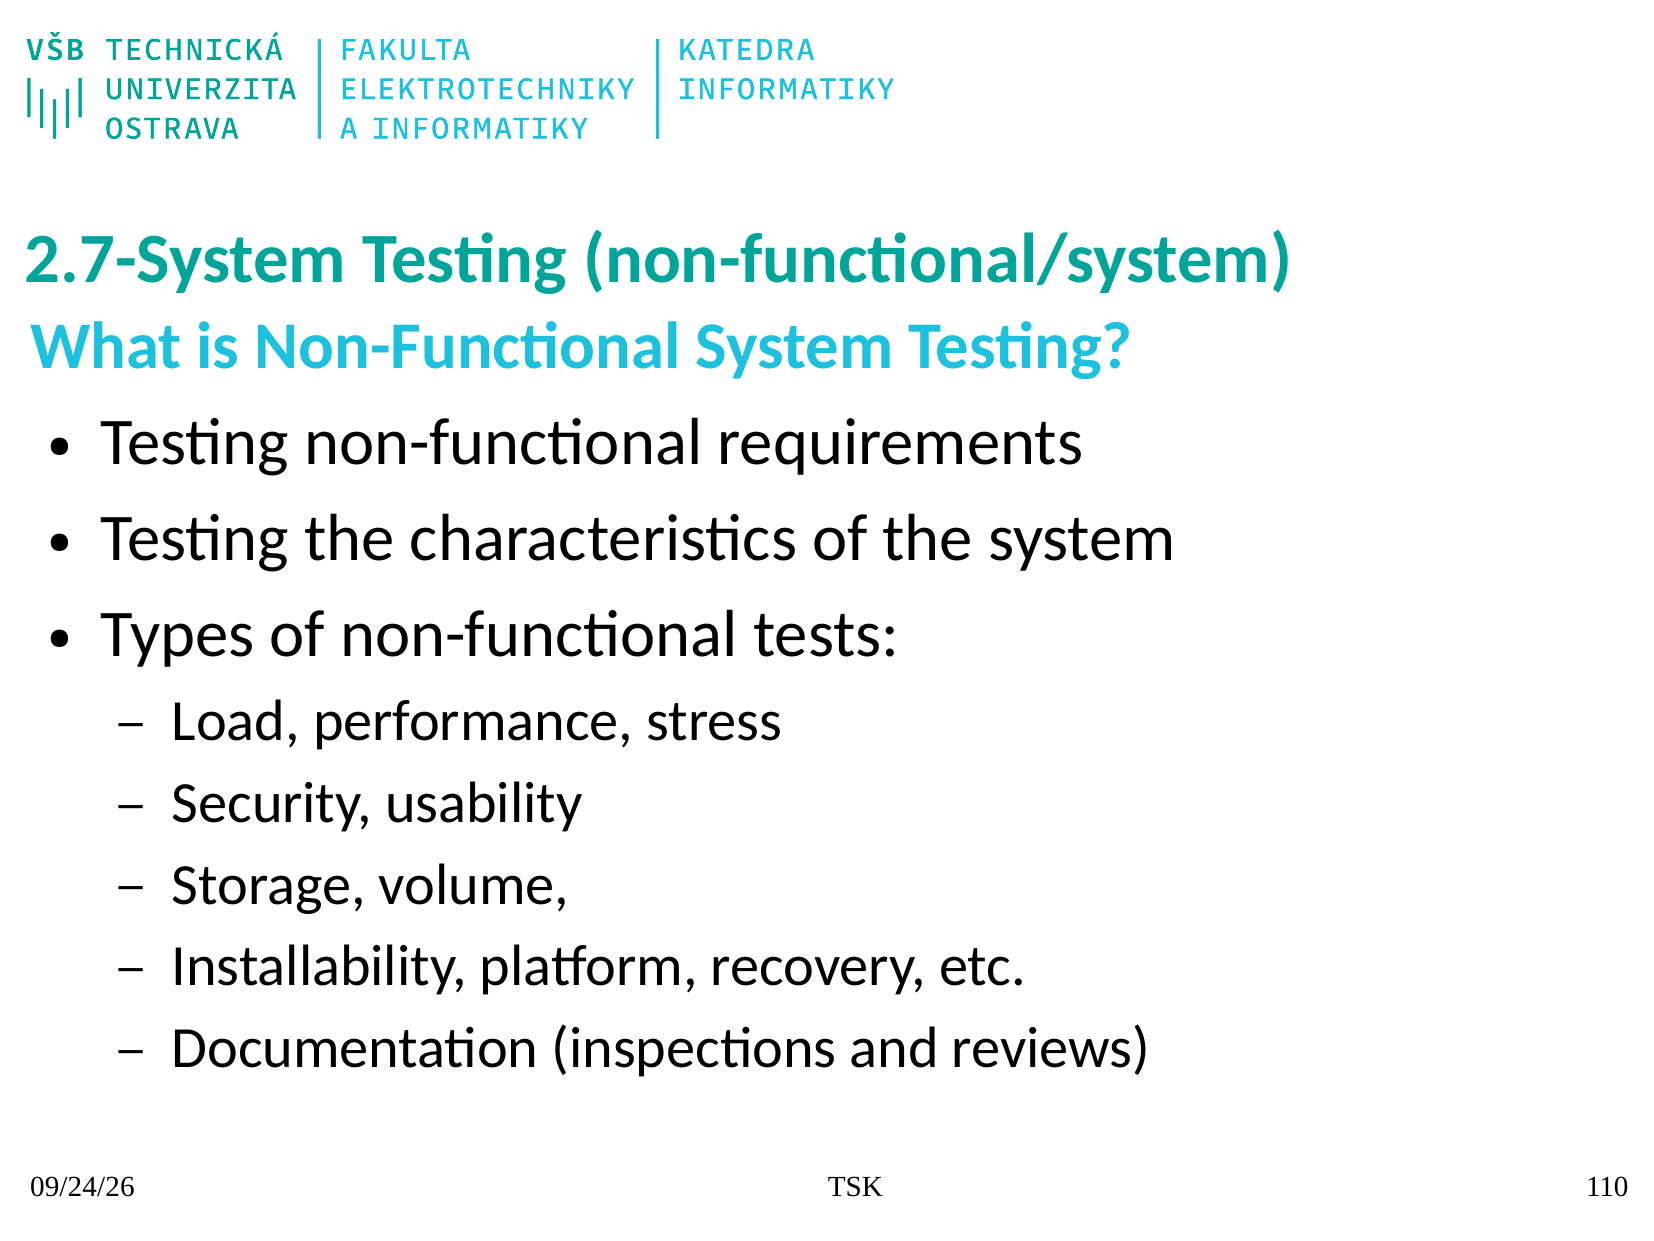

# 2.7-System Testing (non-functional/system)
What is Non-Functional System Testing?
Testing non-functional requirements
Testing the characteristics of the system
Types of non-functional tests:
Load, performance, stress
Security, usability
Storage, volume,
Installability, platform, recovery, etc.
Documentation (inspections and reviews)
TSK
110